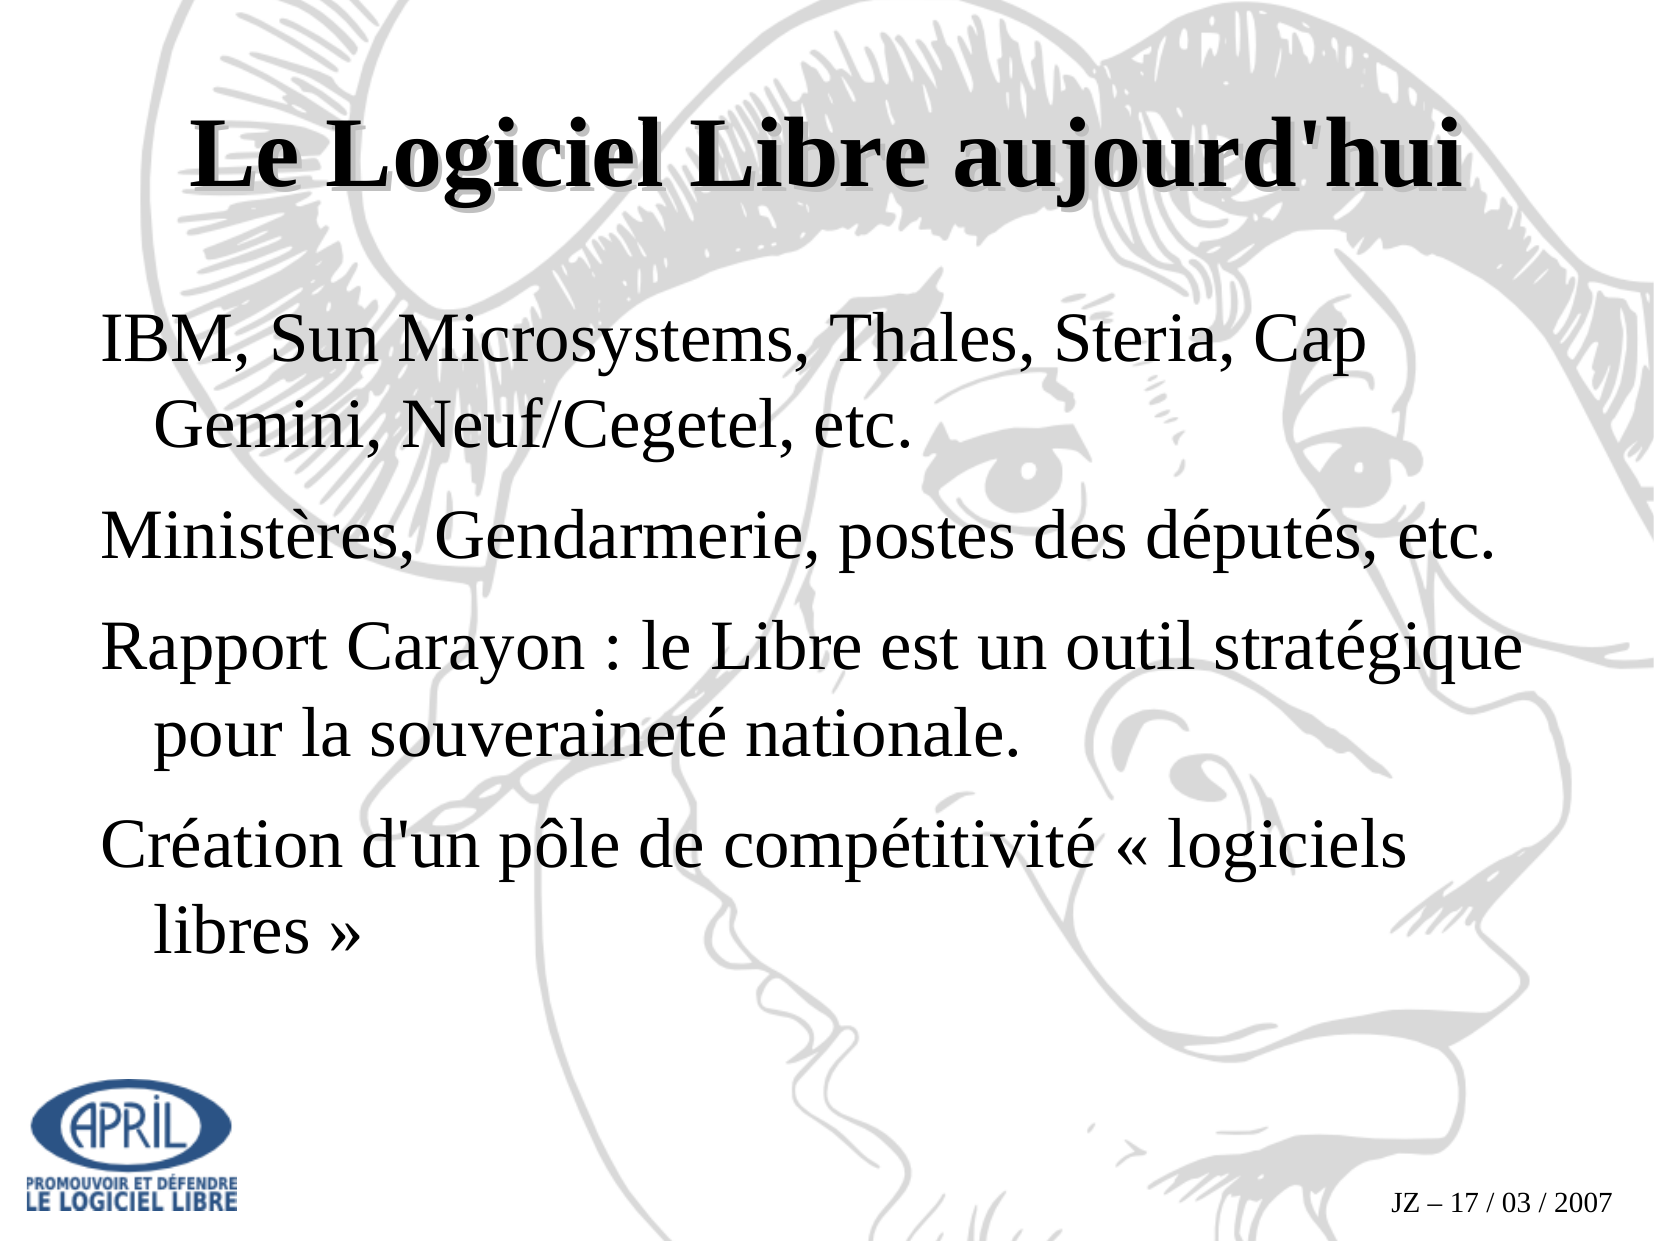

# Le Logiciel Libre aujourd'hui
IBM, Sun Microsystems, Thales, Steria, Cap Gemini, Neuf/Cegetel, etc.
Ministères, Gendarmerie, postes des députés, etc.
Rapport Carayon : le Libre est un outil stratégique pour la souveraineté nationale.
Création d'un pôle de compétitivité « logiciels libres »